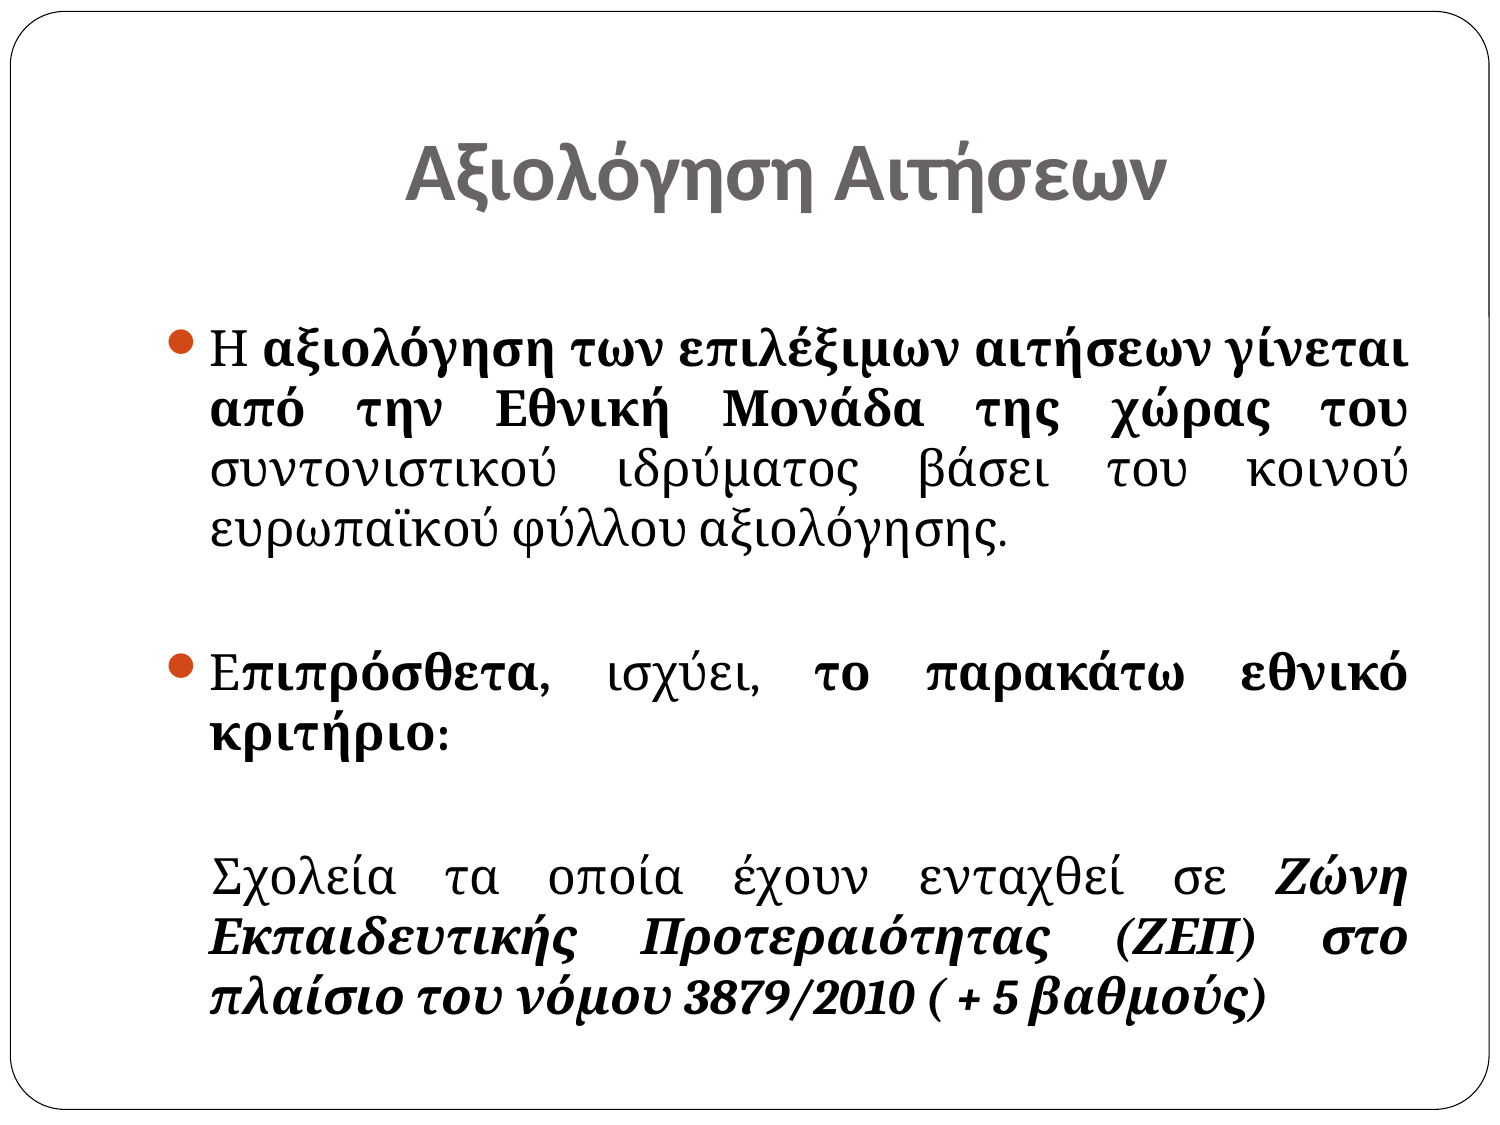

# Αξιολόγηση Αιτήσεων
Η αξιολόγηση των επιλέξιμων αιτήσεων γίνεται από την Εθνική Μονάδα της χώρας του συντονιστικού ιδρύματος βάσει του κοινού ευρωπαϊκού φύλλου αξιολόγησης.
Επιπρόσθετα, ισχύει, το παρακάτω εθνικό κριτήριο:
 Σχολεία τα οποία έχουν ενταχθεί σε Ζώνη Εκπαιδευτικής Προτεραιότητας (ΖΕΠ) στο πλαίσιο του νόμου 3879/2010 ( + 5 βαθμούς)